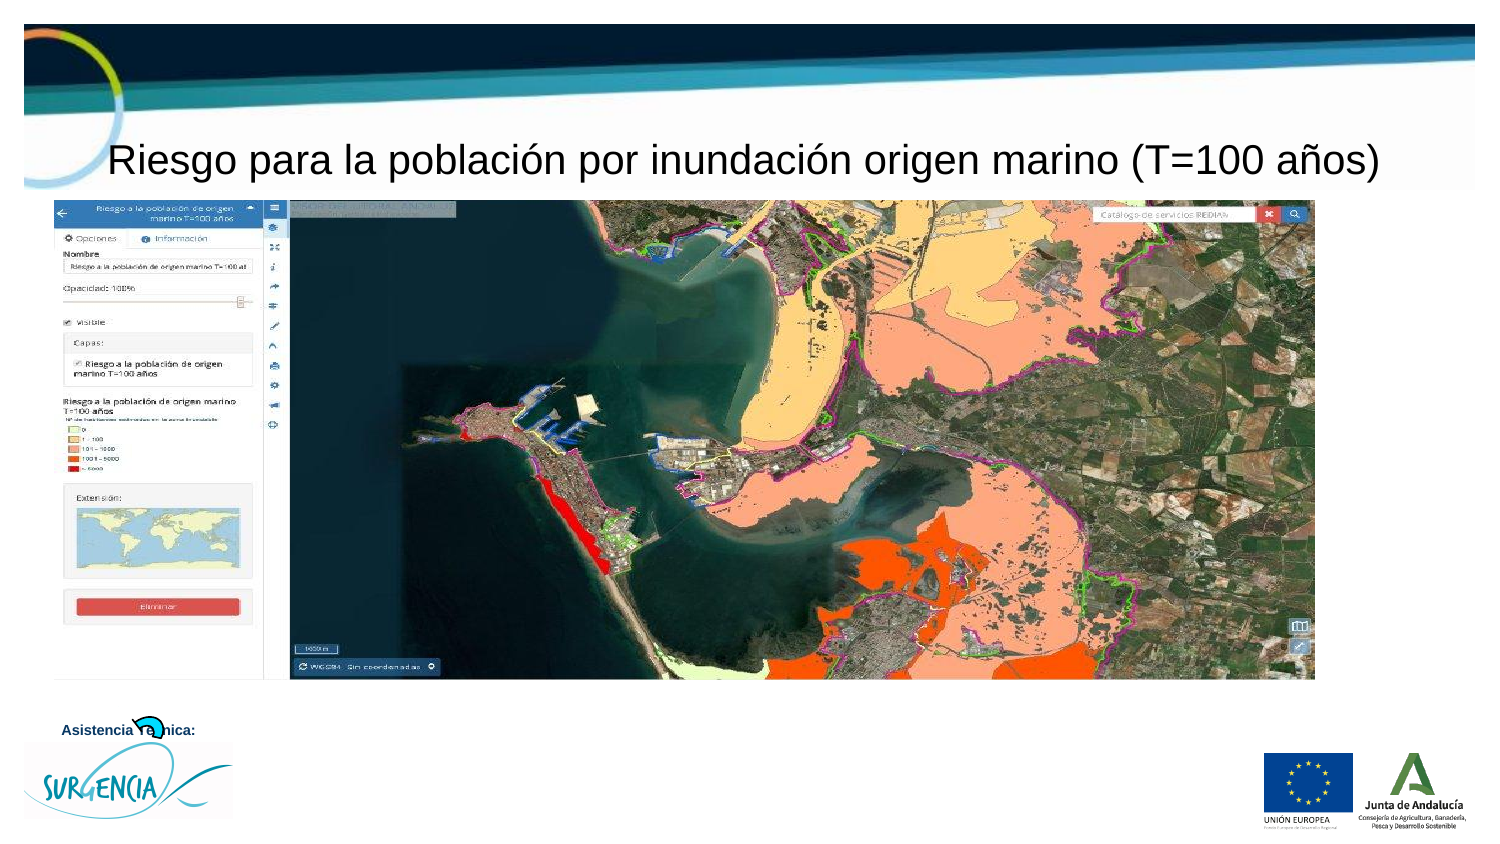

Asistencia Técnica:
# Riesgo para la población por inundación origen marino (T=100 años)